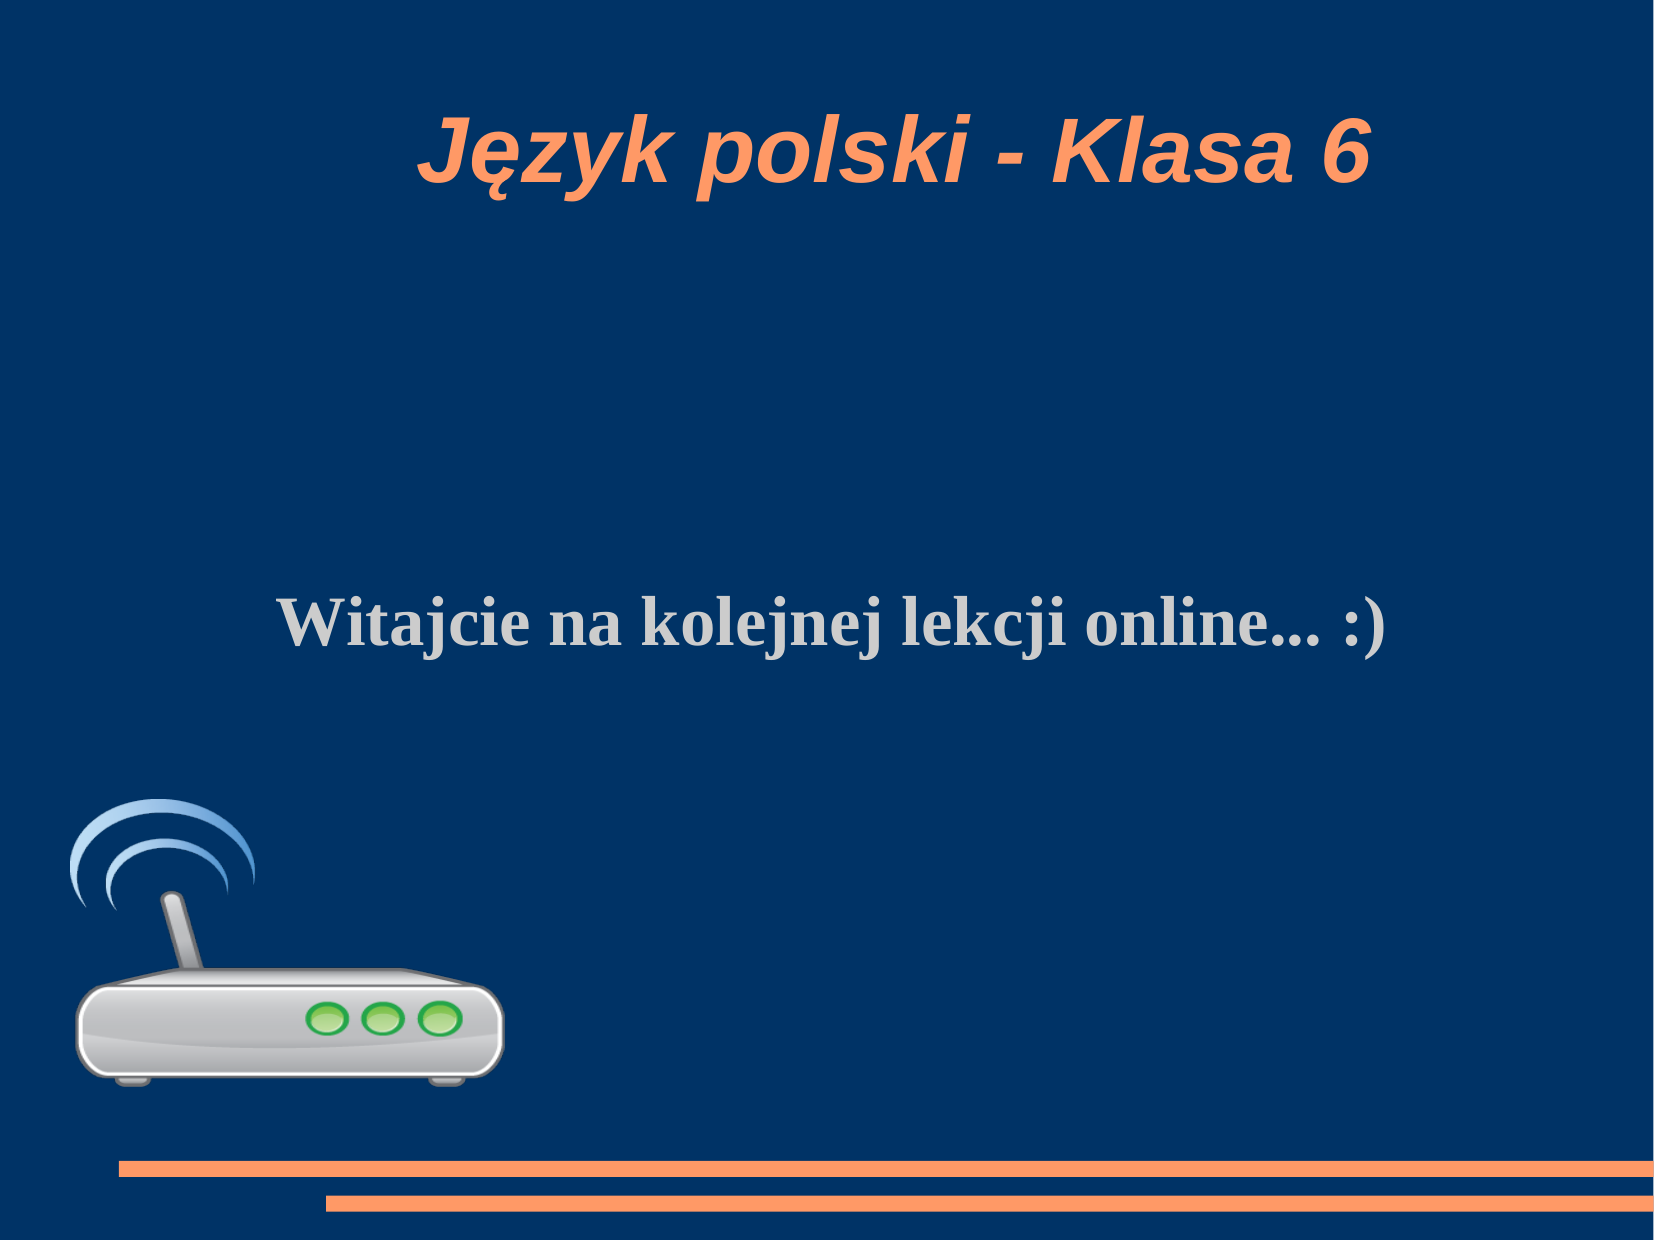

# Język polski - Klasa 6
Witajcie na kolejnej lekcji online... :)